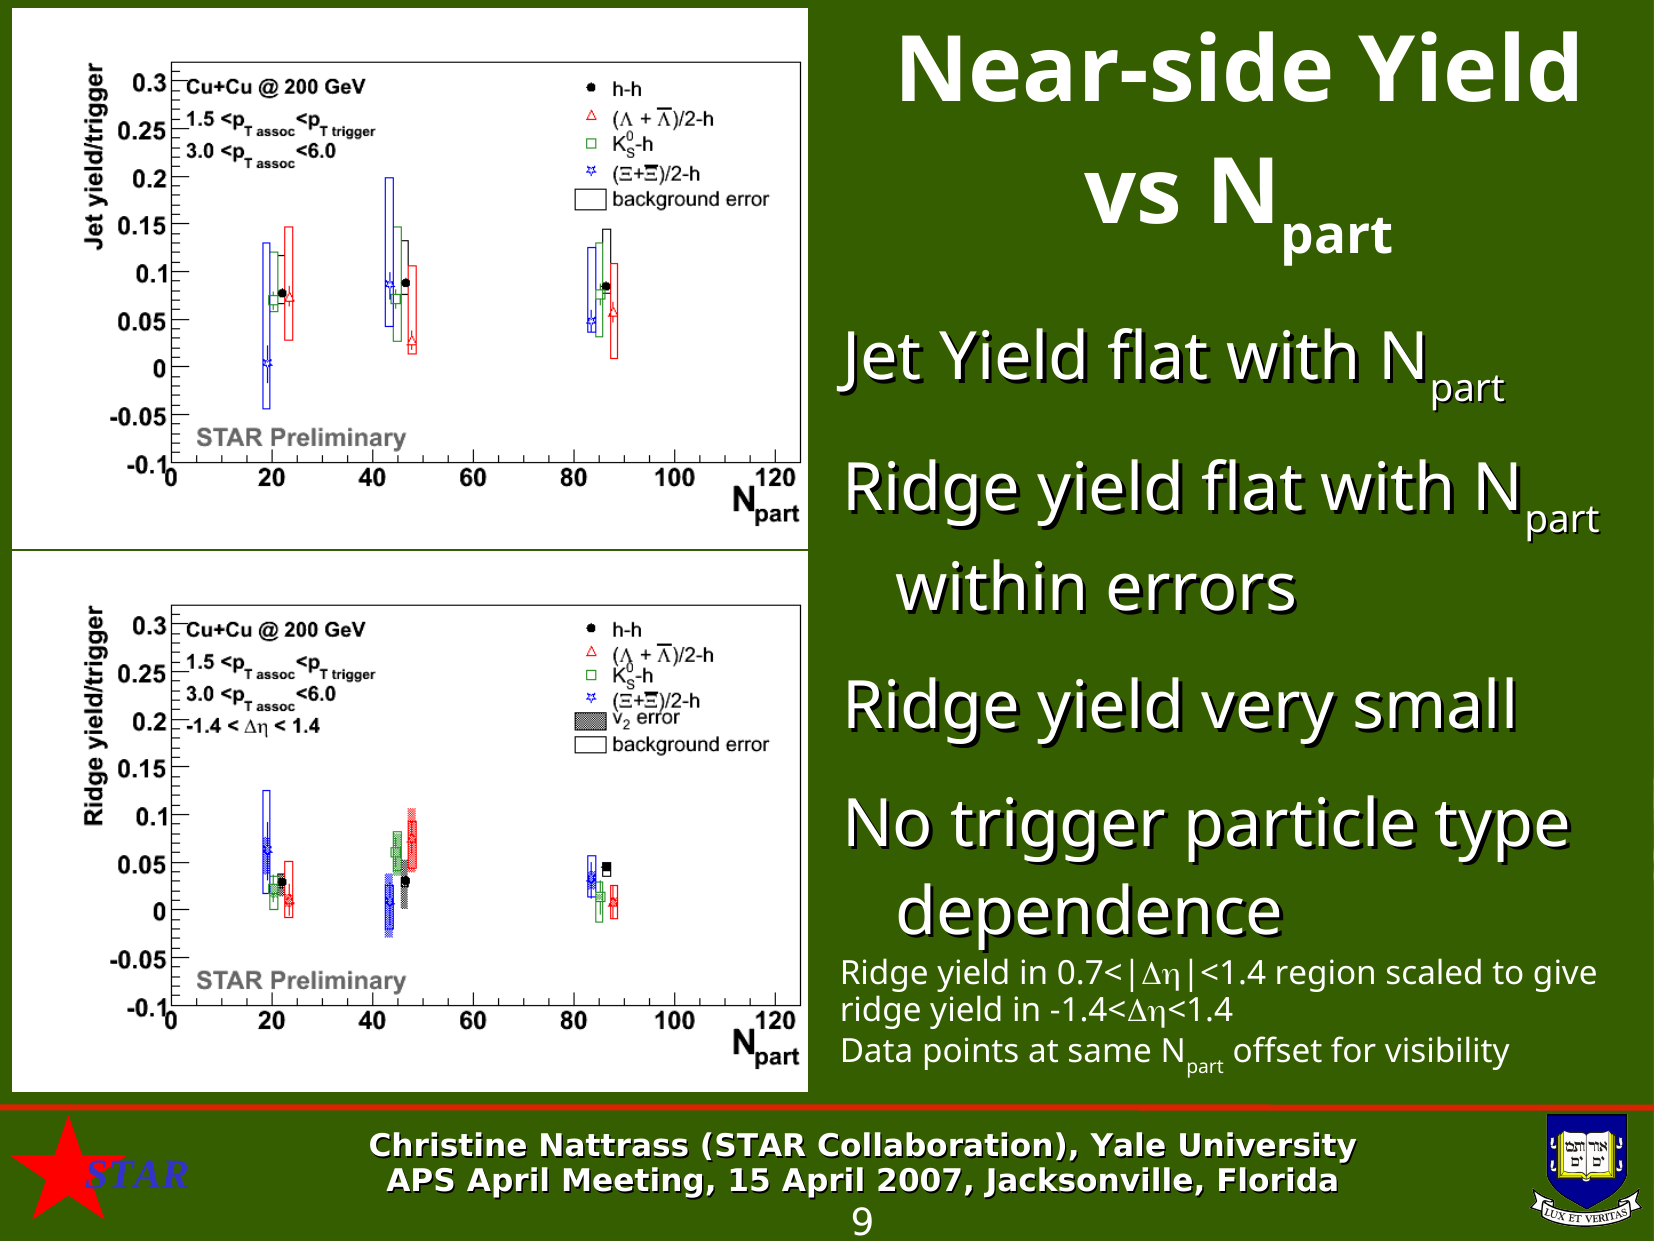

# Near-side Yield vs Npart
Jet Yield flat with Npart
Ridge yield flat with Npart within errors
Ridge yield very small
No trigger particle type dependence
Ridge yield in 0.7<||<1.4 region scaled to give ridge yield in -1.4<<1.4
Data points at same Npart offset for visibility
Ridge yield in 0.7<|<1.4 region scaled to give ridge yield in -1.4<<1.4
Central point: ZYAM with 3 points
Fit errors: background varied within error of fit background, ZYAM (3 pts.) background